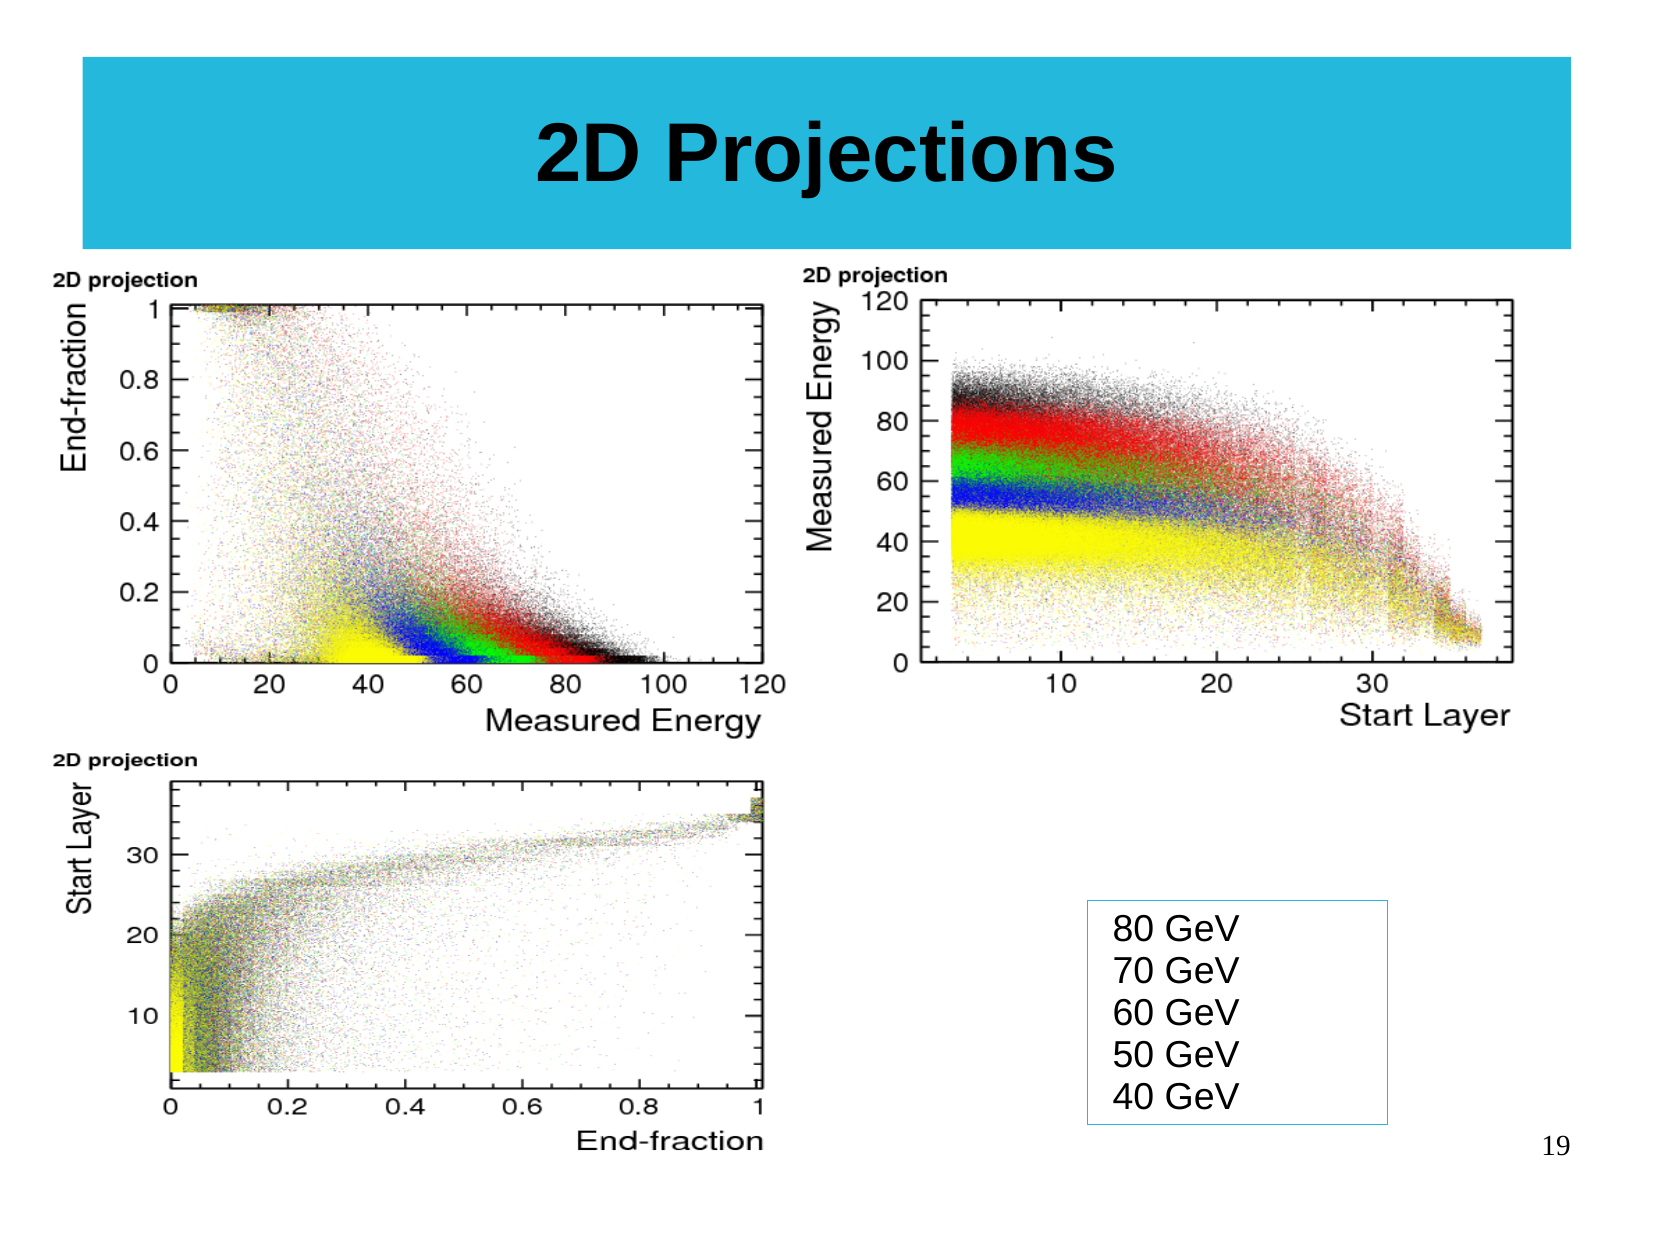

# 2D Projections
 80 GeV
 70 GeV
 60 GeV
 50 GeV
 40 GeV
19